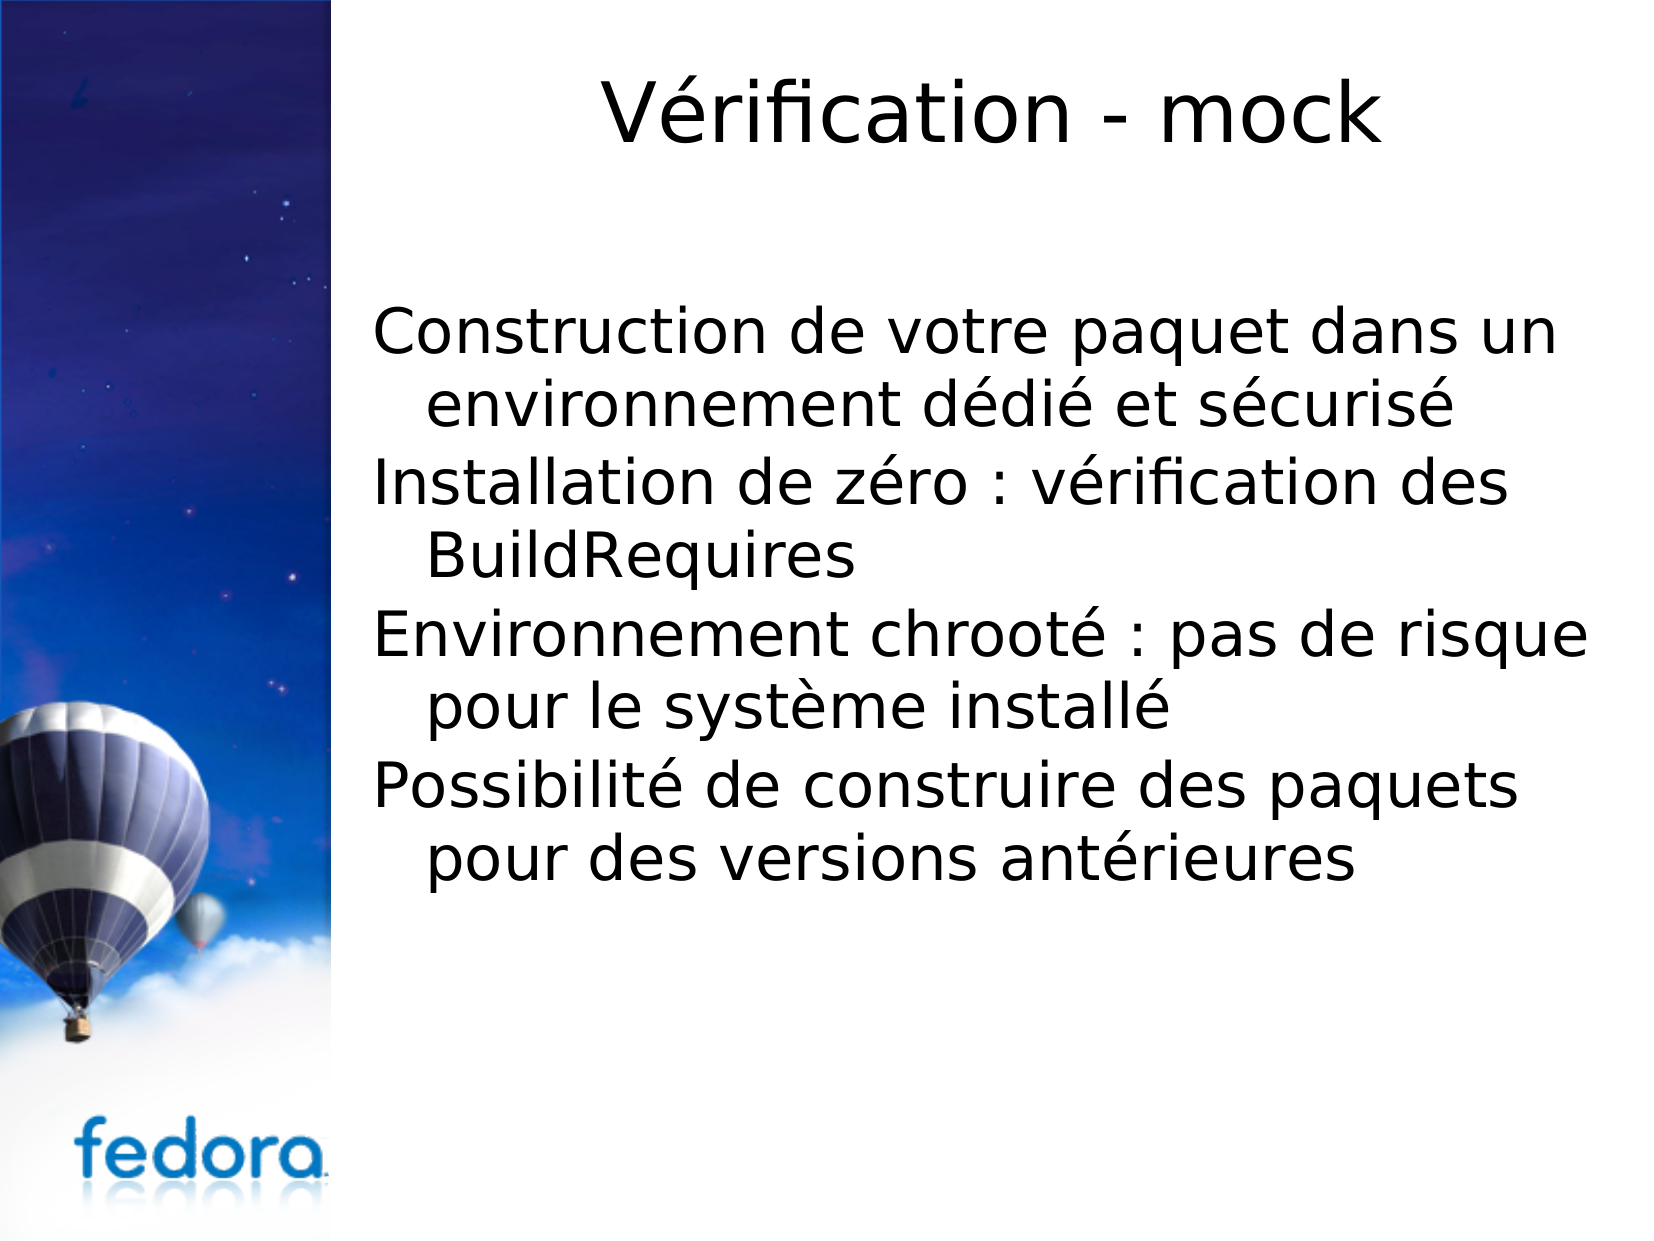

Vérification - mock
# Construction de votre paquet dans un environnement dédié et sécurisé
Installation de zéro : vérification des BuildRequires
Environnement chrooté : pas de risque pour le système installé
Possibilité de construire des paquets pour des versions antérieures